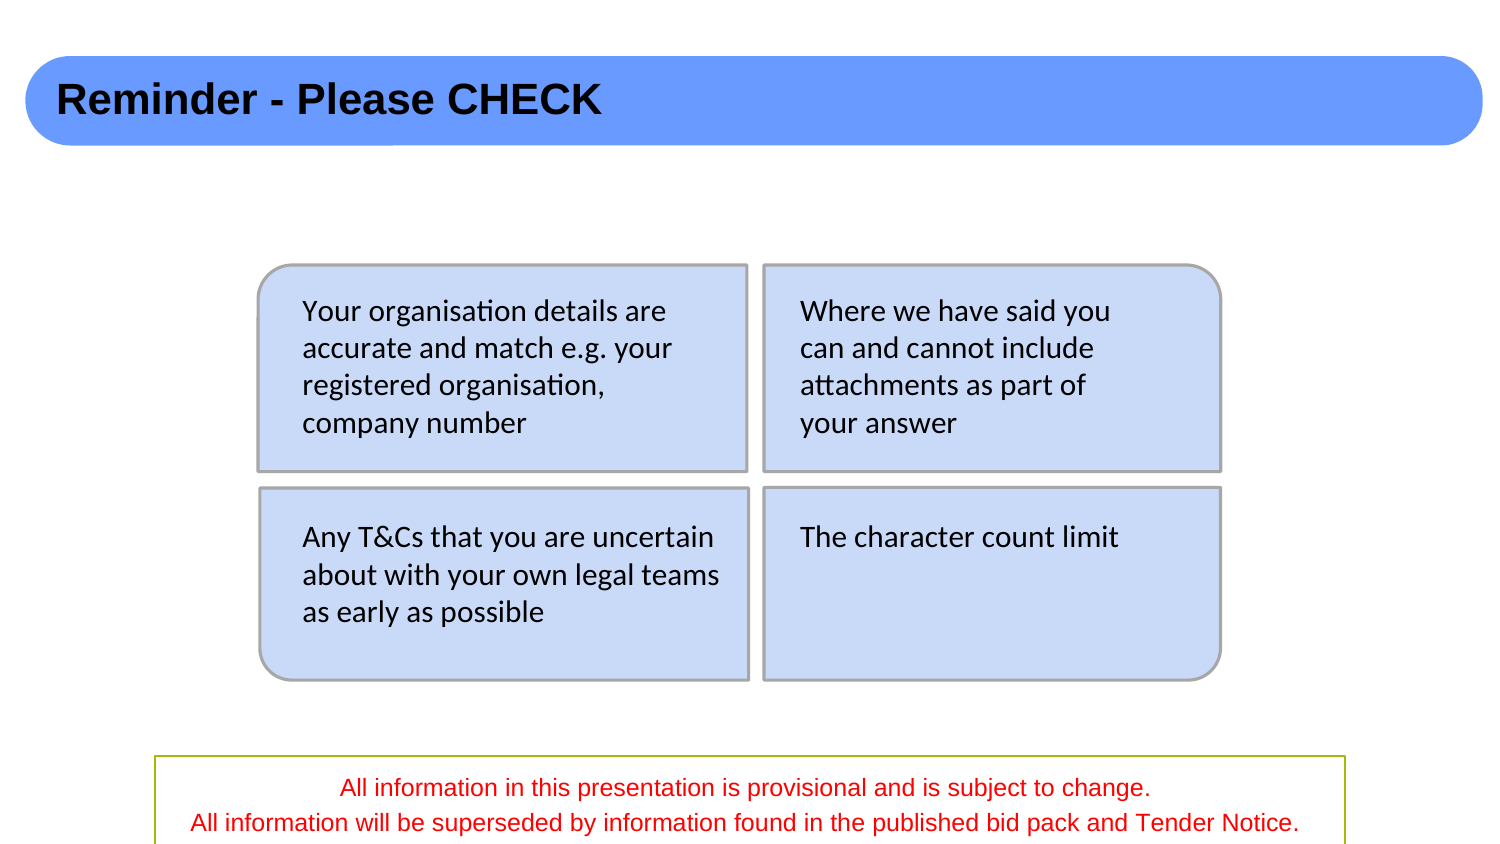

# Reminder - Please CHECK
Your organisation details are accurate and match e.g. your registered organisation, company number
Where we have said you can and cannot include attachments as part of your answer
Any T&Cs that you are uncertain about with your own legal teams as early as possible
The character count limit
All information in this presentation is provisional and is subject to change.
All information will be superseded by information found in the published bid pack and Tender Notice.